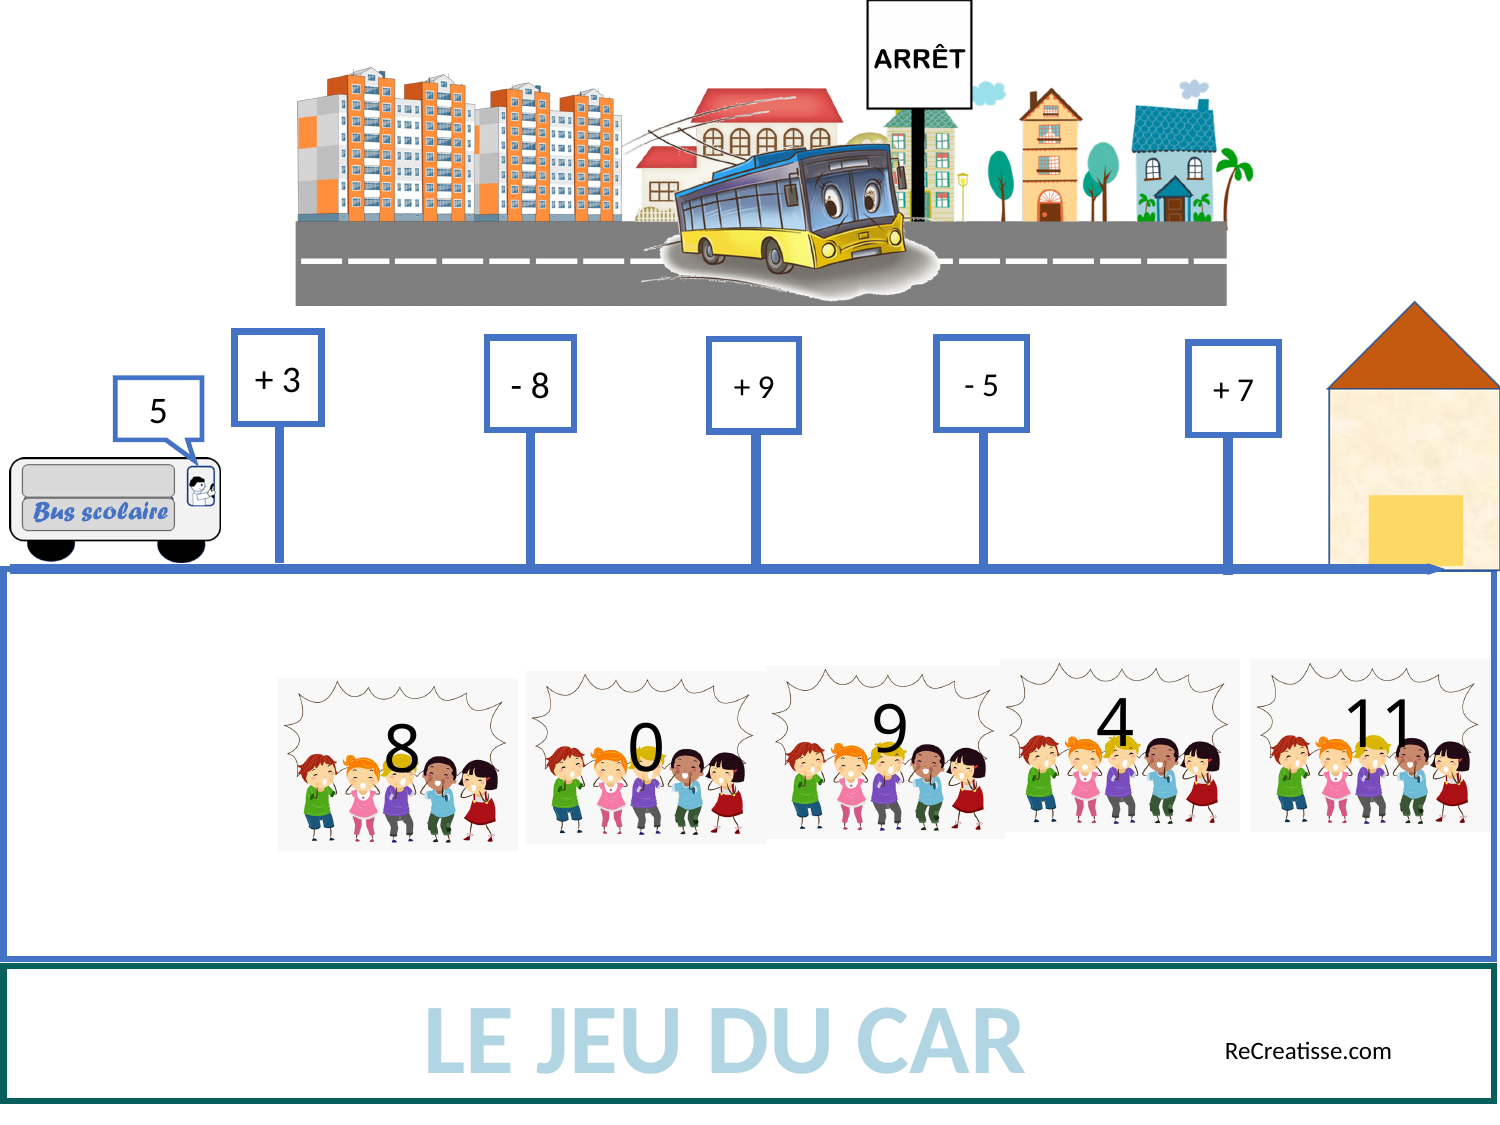

+ 3
- 8
- 5
+ 9
+ 7
5
4
11
9
0
8
 LE JEU DU CAR
ReCreatisse.com